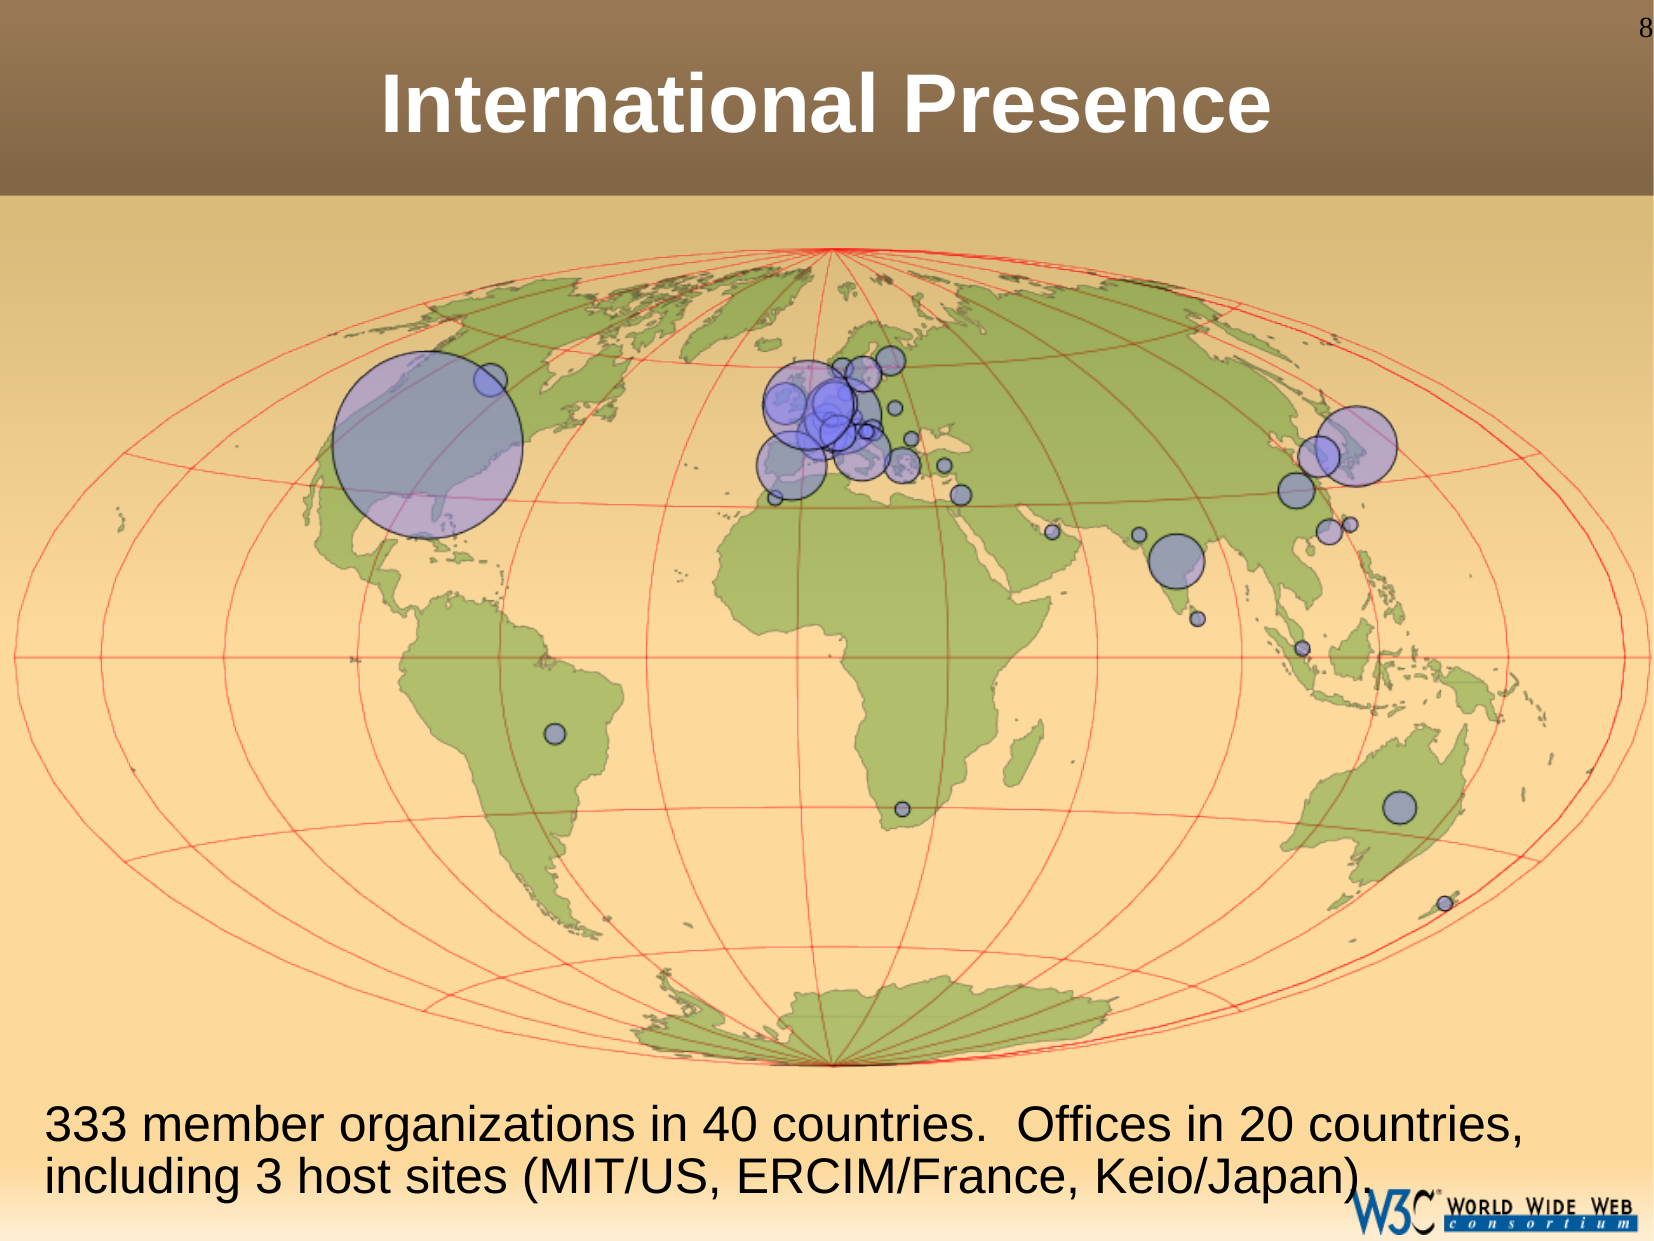

# International Presence
8
333 member organizations in 40 countries. Offices in 20 countries, including 3 host sites (MIT/US, ERCIM/France, Keio/Japan).